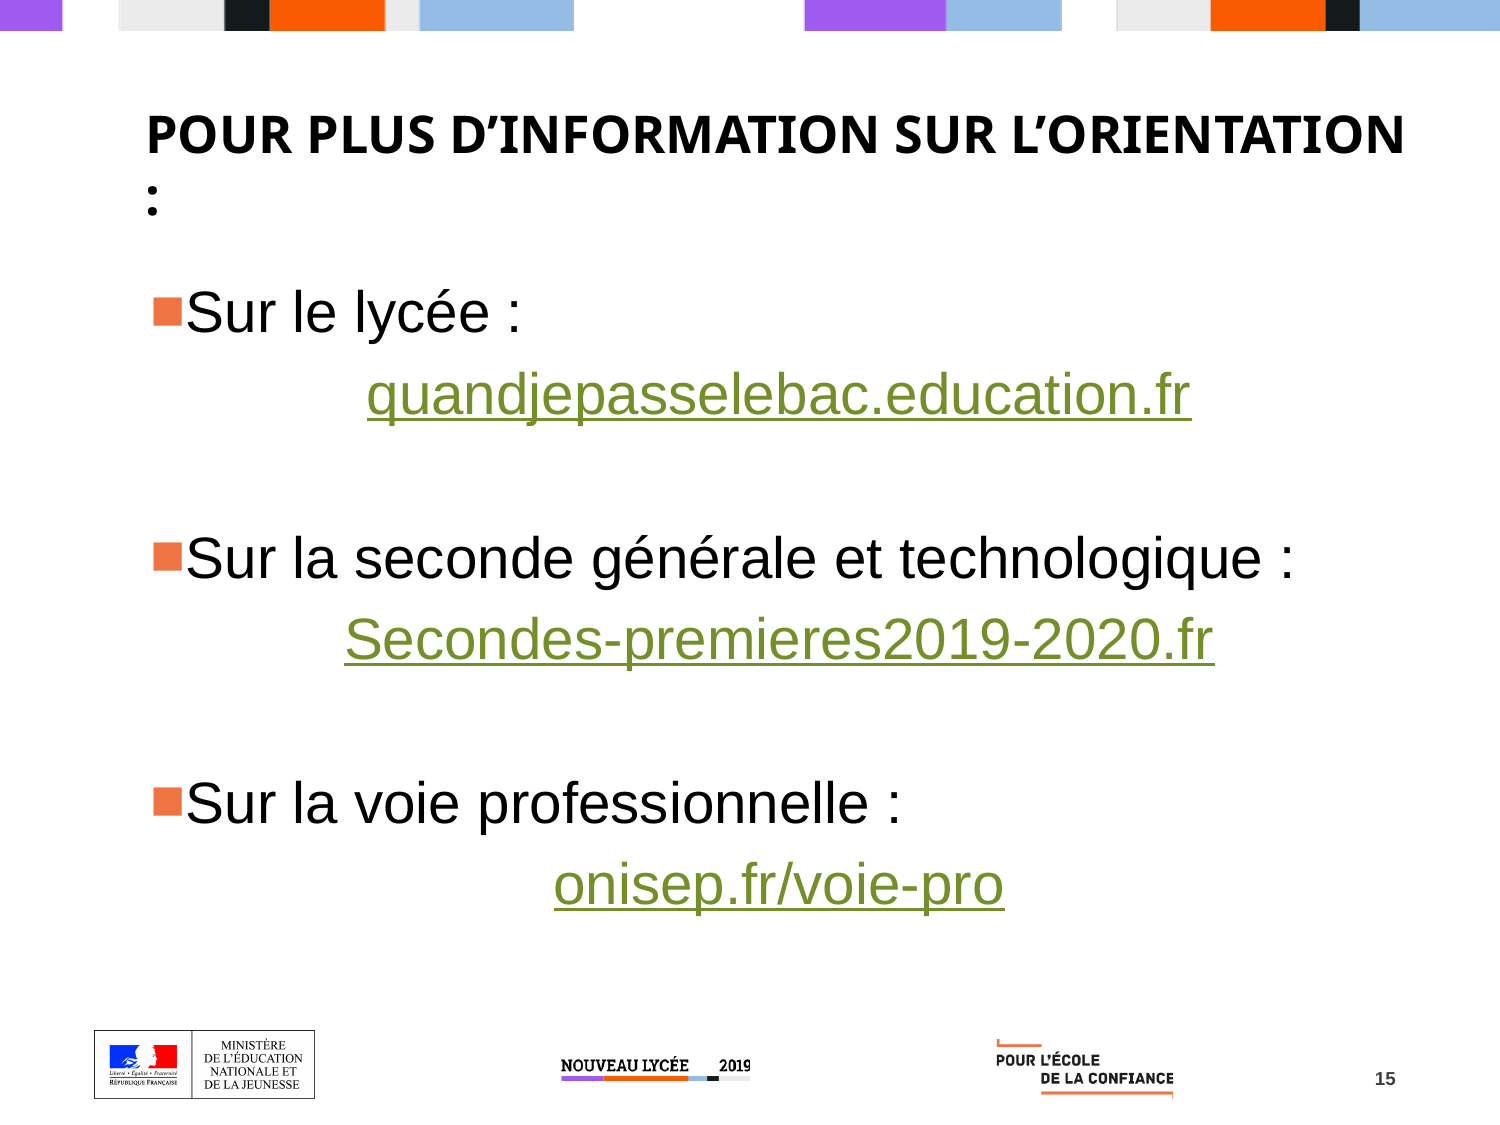

# Pour plus d’information sur l’orientation :
Sur le lycée :
quandjepasselebac.education.fr
Sur la seconde générale et technologique :
Secondes-premieres2019-2020.fr
Sur la voie professionnelle :
onisep.fr/voie-pro